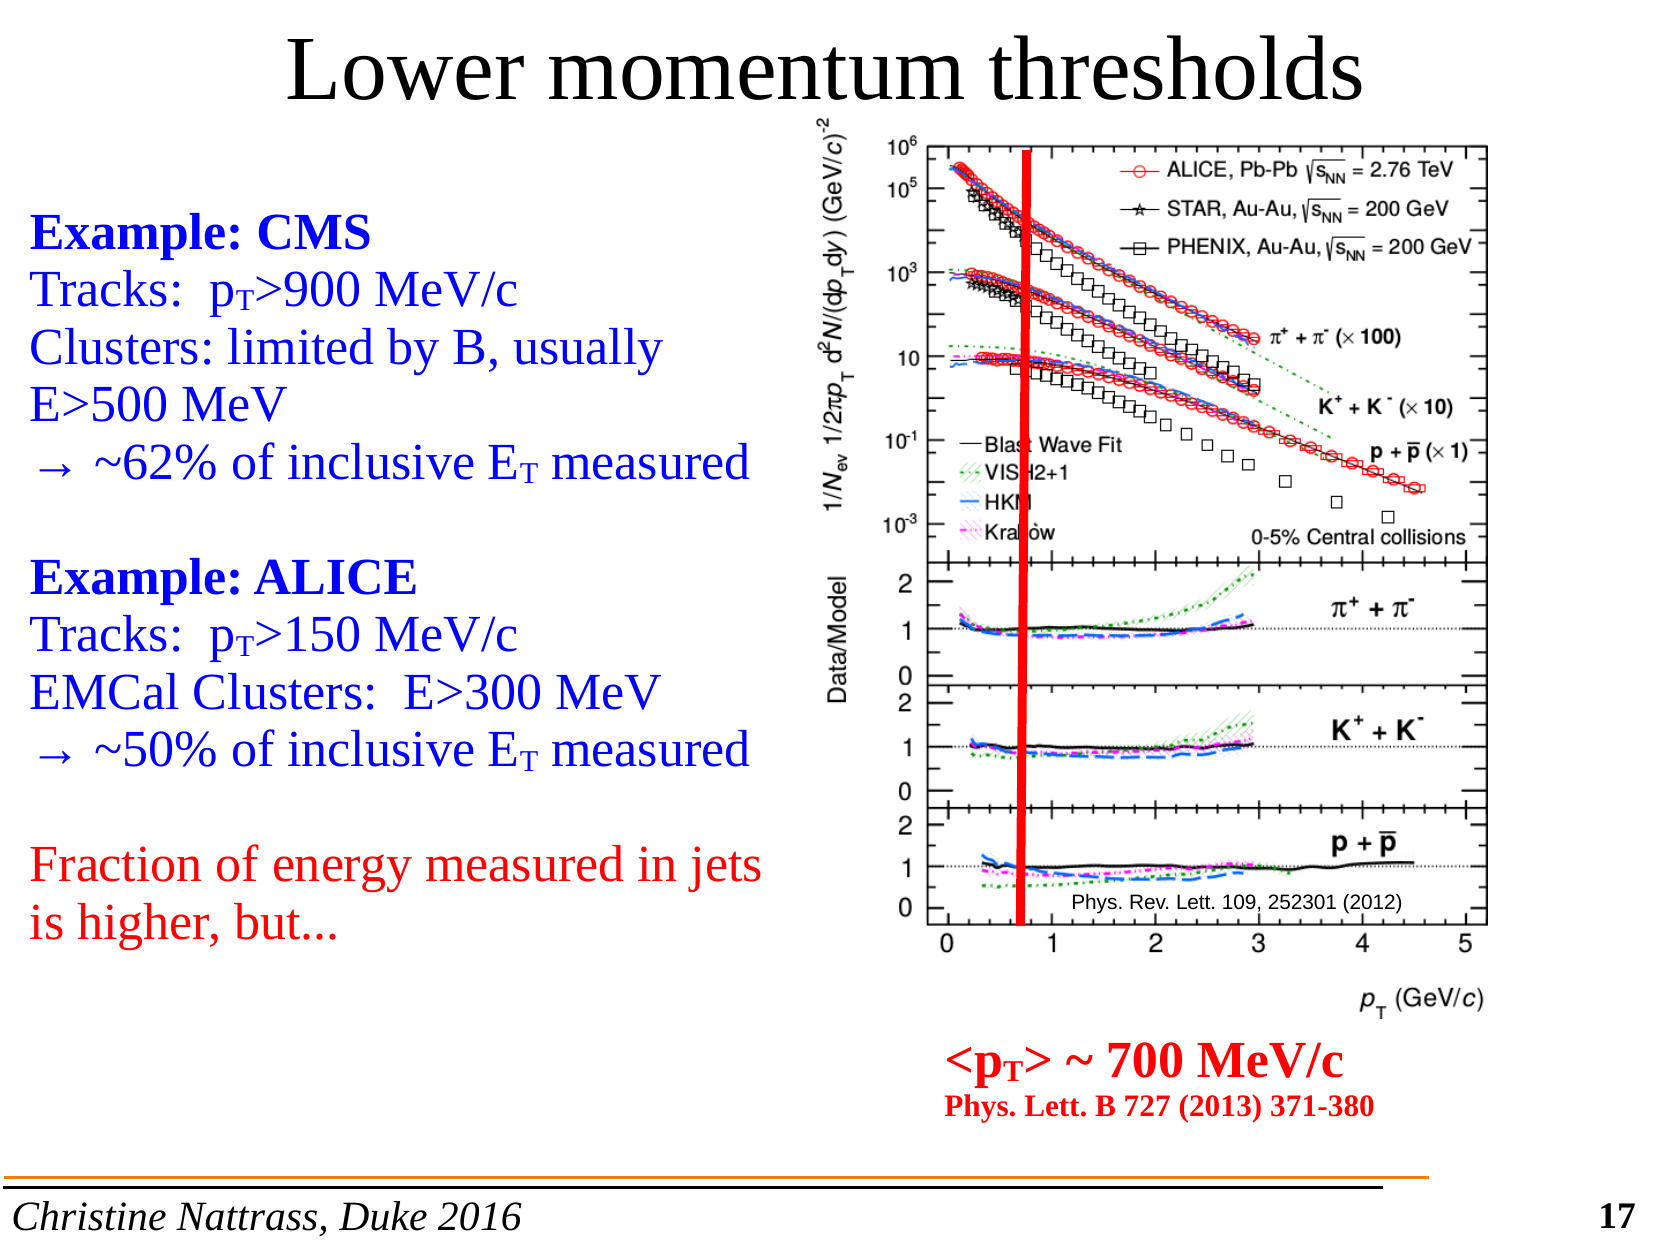

# Lower momentum thresholds
Example: CMS
Tracks: pT>900 MeV/c
Clusters: limited by B, usually E>500 MeV
→ ~62% of inclusive ET measured
Example: ALICE
Tracks: pT>150 MeV/c
EMCal Clusters: E>300 MeV
→ ~50% of inclusive ET measured
Fraction of energy measured in jets is higher, but...
Phys. Rev. Lett. 109, 252301 (2012)
<pT> ~ 700 MeV/c
Phys. Lett. B 727 (2013) 371-380